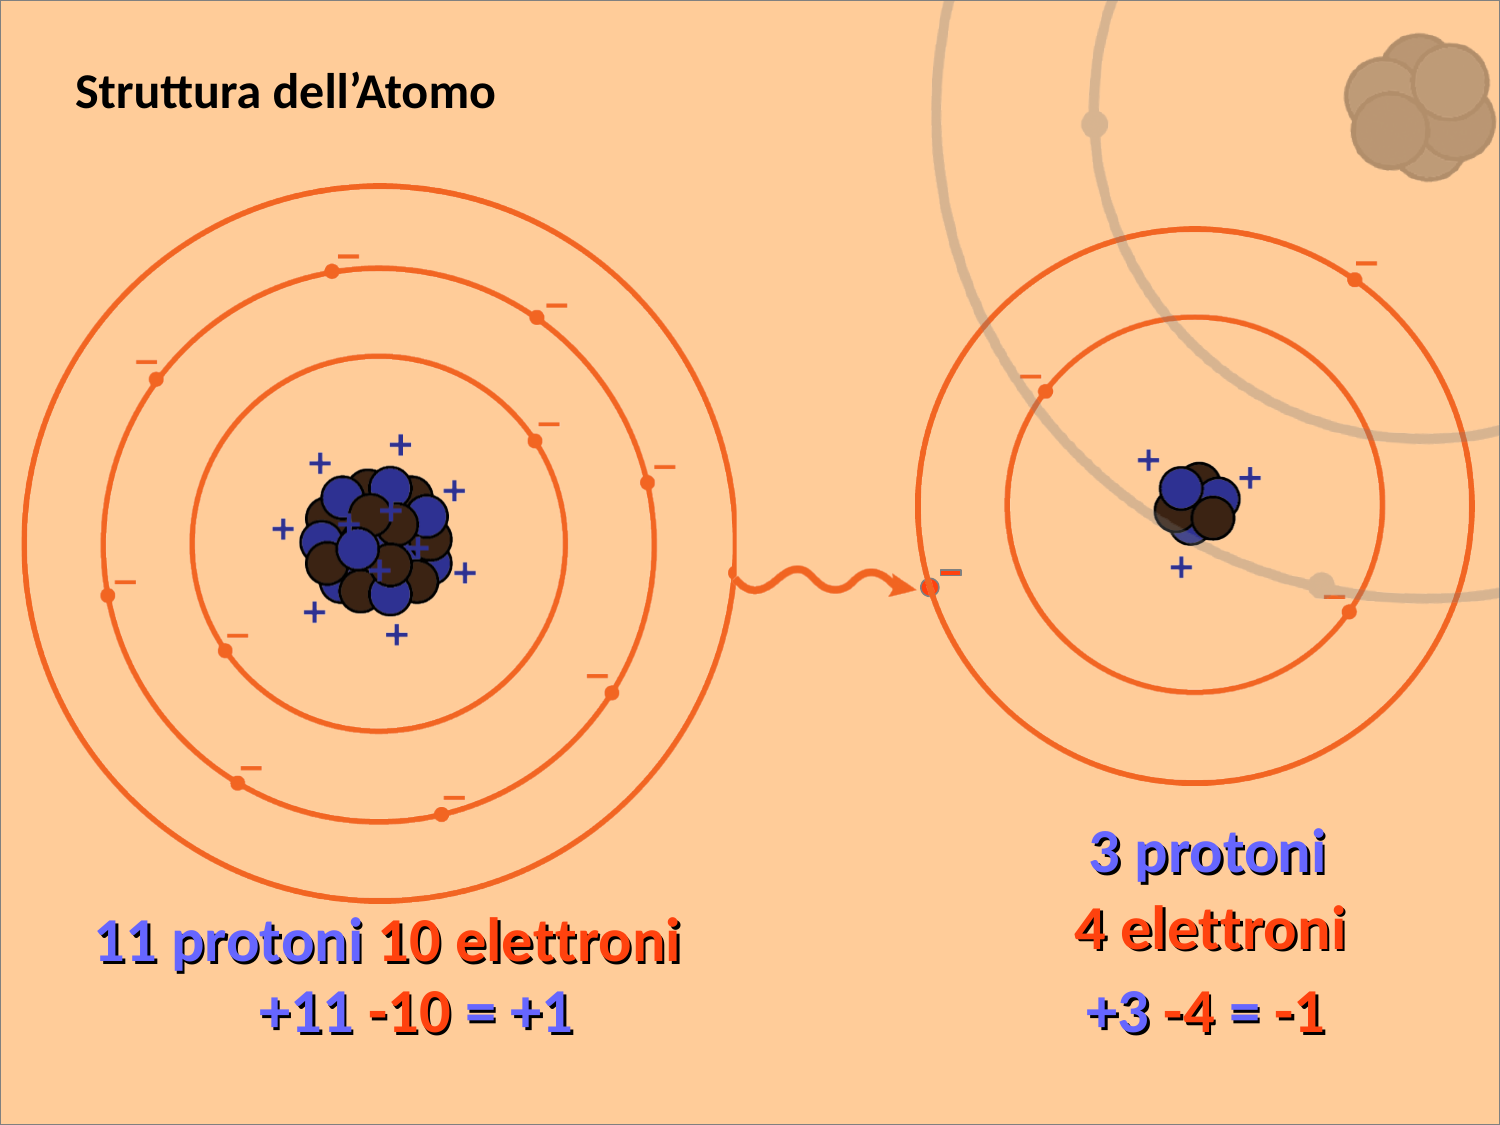

# Struttura dell’Atomo
 3 protoni
4 elettroni
11 protoni 10 elettroni
+11 -10 = +1
+3 -4 = -1